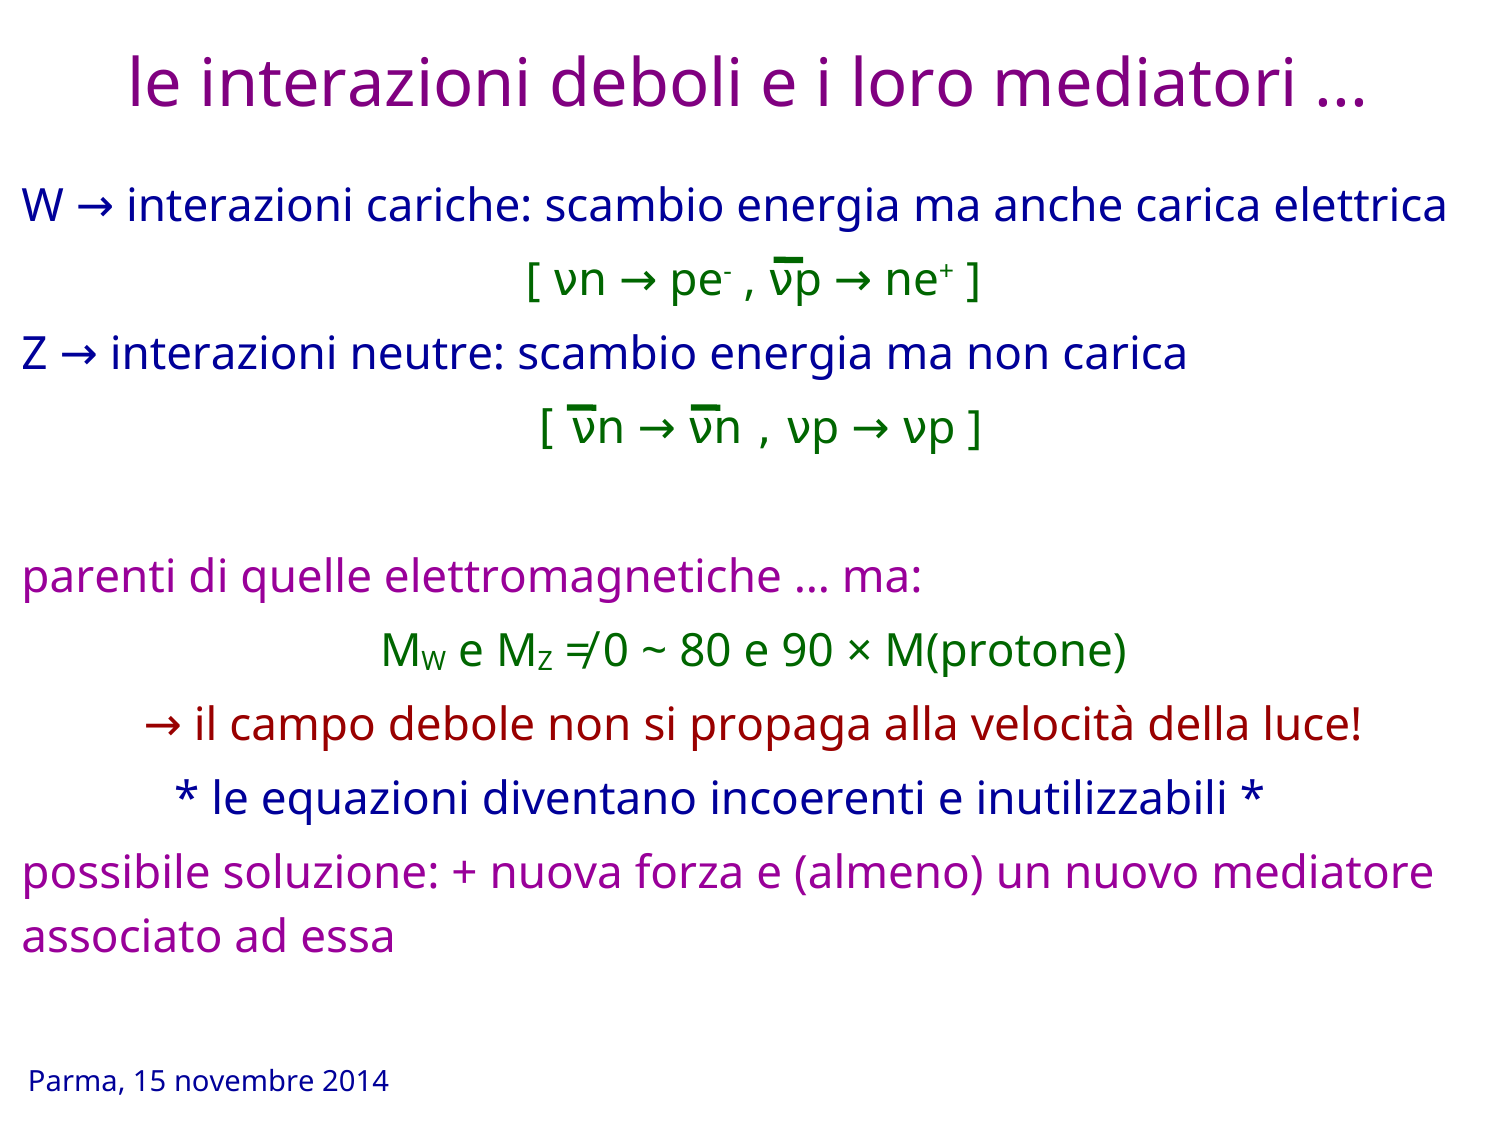

le interazioni deboli e i loro mediatori ...
W → interazioni cariche: scambio energia ma anche carica elettrica
[ νn → pe- , νp → ne+ ]
Z → interazioni neutre: scambio energia ma non carica
 [ νn → νn , νp → νp ]
parenti di quelle elettromagnetiche … ma:
MW e MZ ≠ 0 ~ 80 e 90 × M(protone)
→ il campo debole non si propaga alla velocità della luce!
* le equazioni diventano incoerenti e inutilizzabili *
possibile soluzione: + nuova forza e (almeno) un nuovo mediatore associato ad essa
34